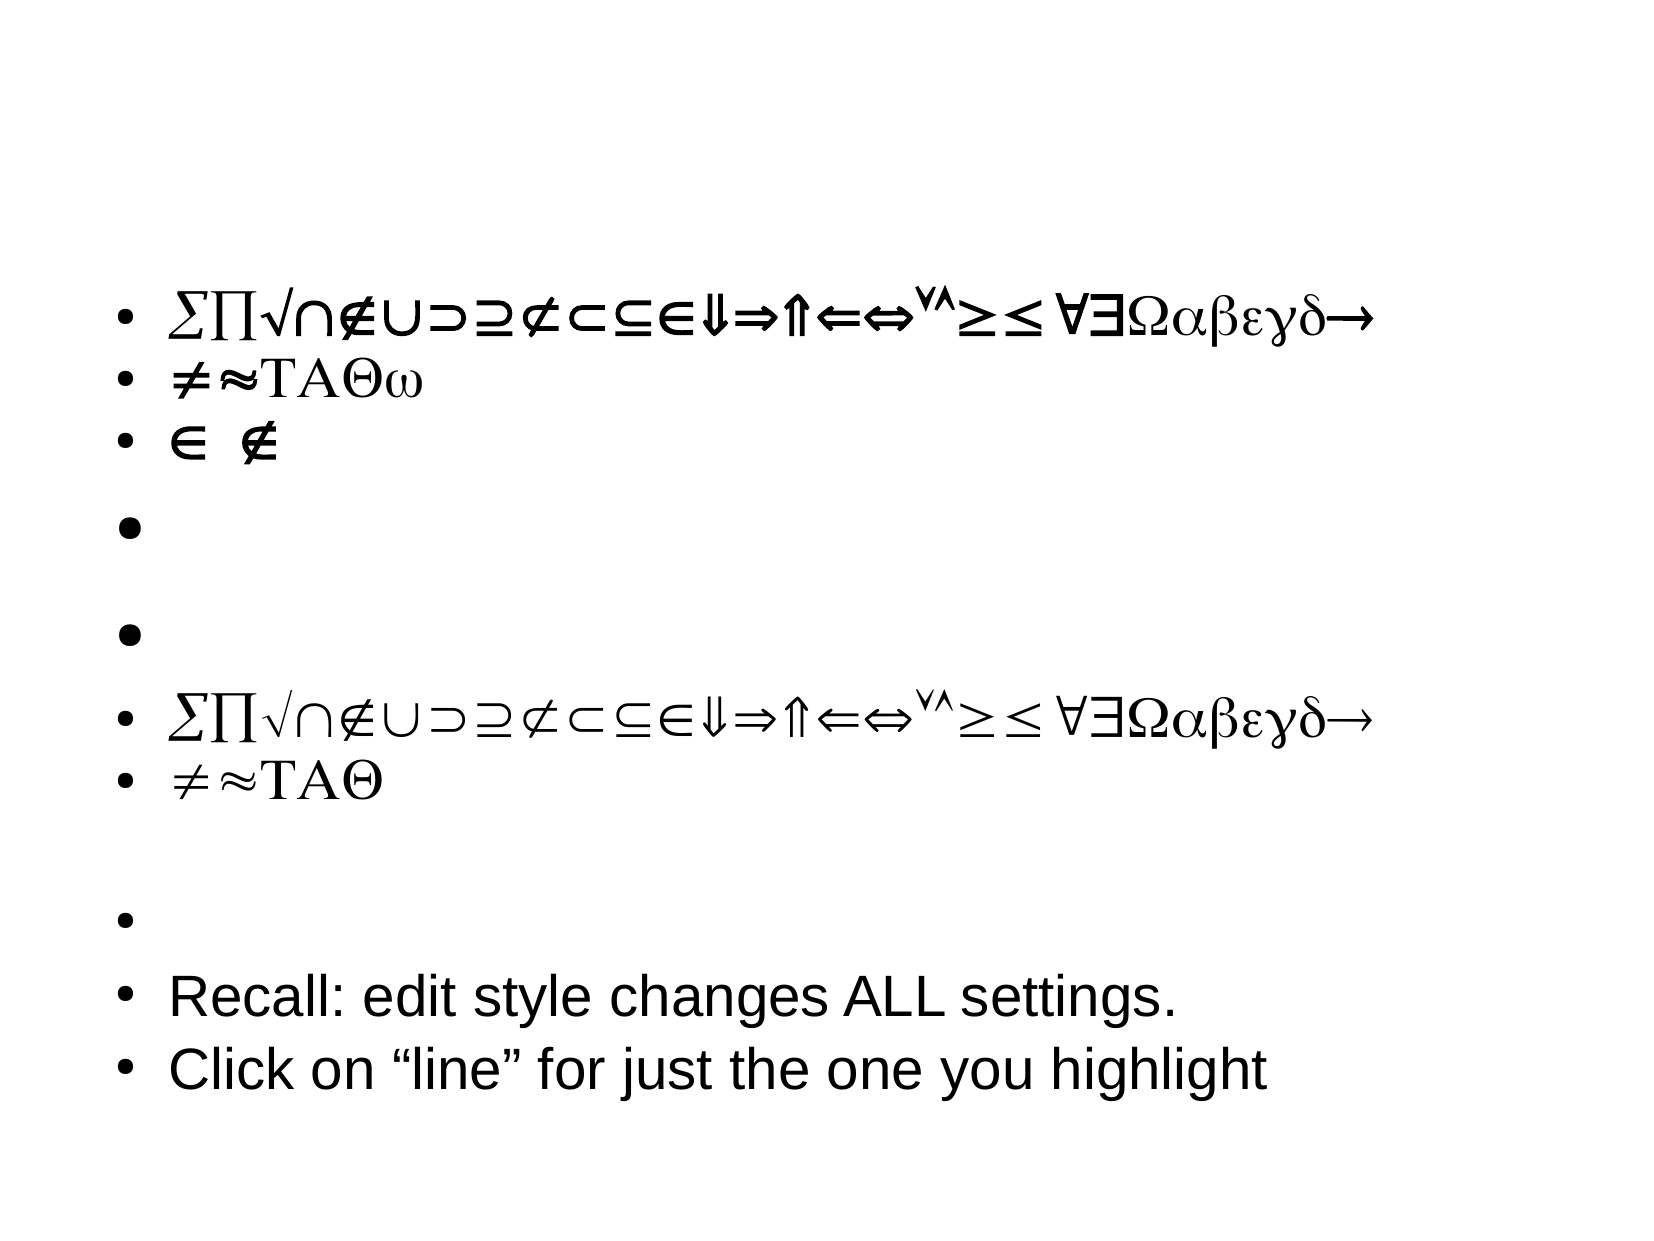

# 
TAQw
 

TAQ
Recall: edit style changes ALL settings.
Click on “line” for just the one you highlight